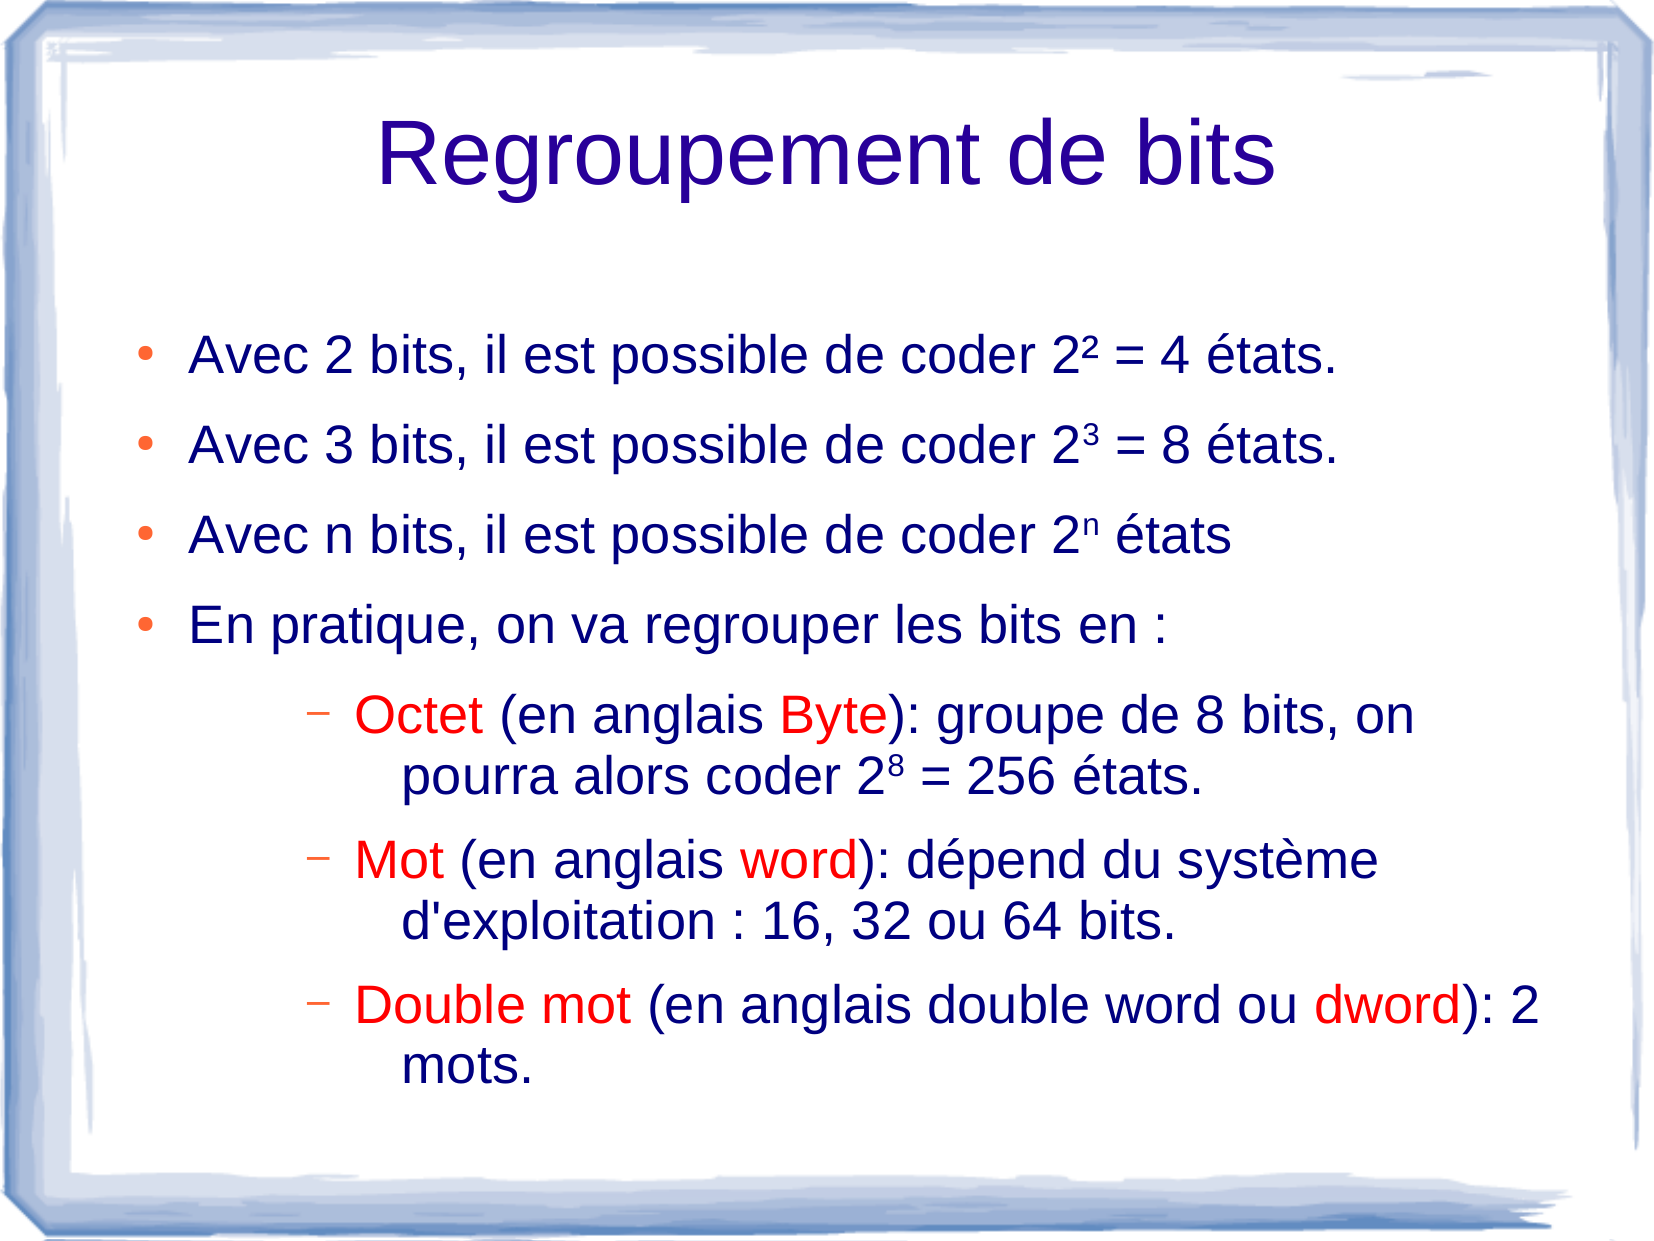

# Regroupement de bits
Avec 2 bits, il est possible de coder 2² = 4 états.
Avec 3 bits, il est possible de coder 23 = 8 états.
Avec n bits, il est possible de coder 2n états
En pratique, on va regrouper les bits en :
Octet (en anglais Byte): groupe de 8 bits, on pourra alors coder 28 = 256 états.
Mot (en anglais word): dépend du système d'exploitation : 16, 32 ou 64 bits.
Double mot (en anglais double word ou dword): 2 mots.